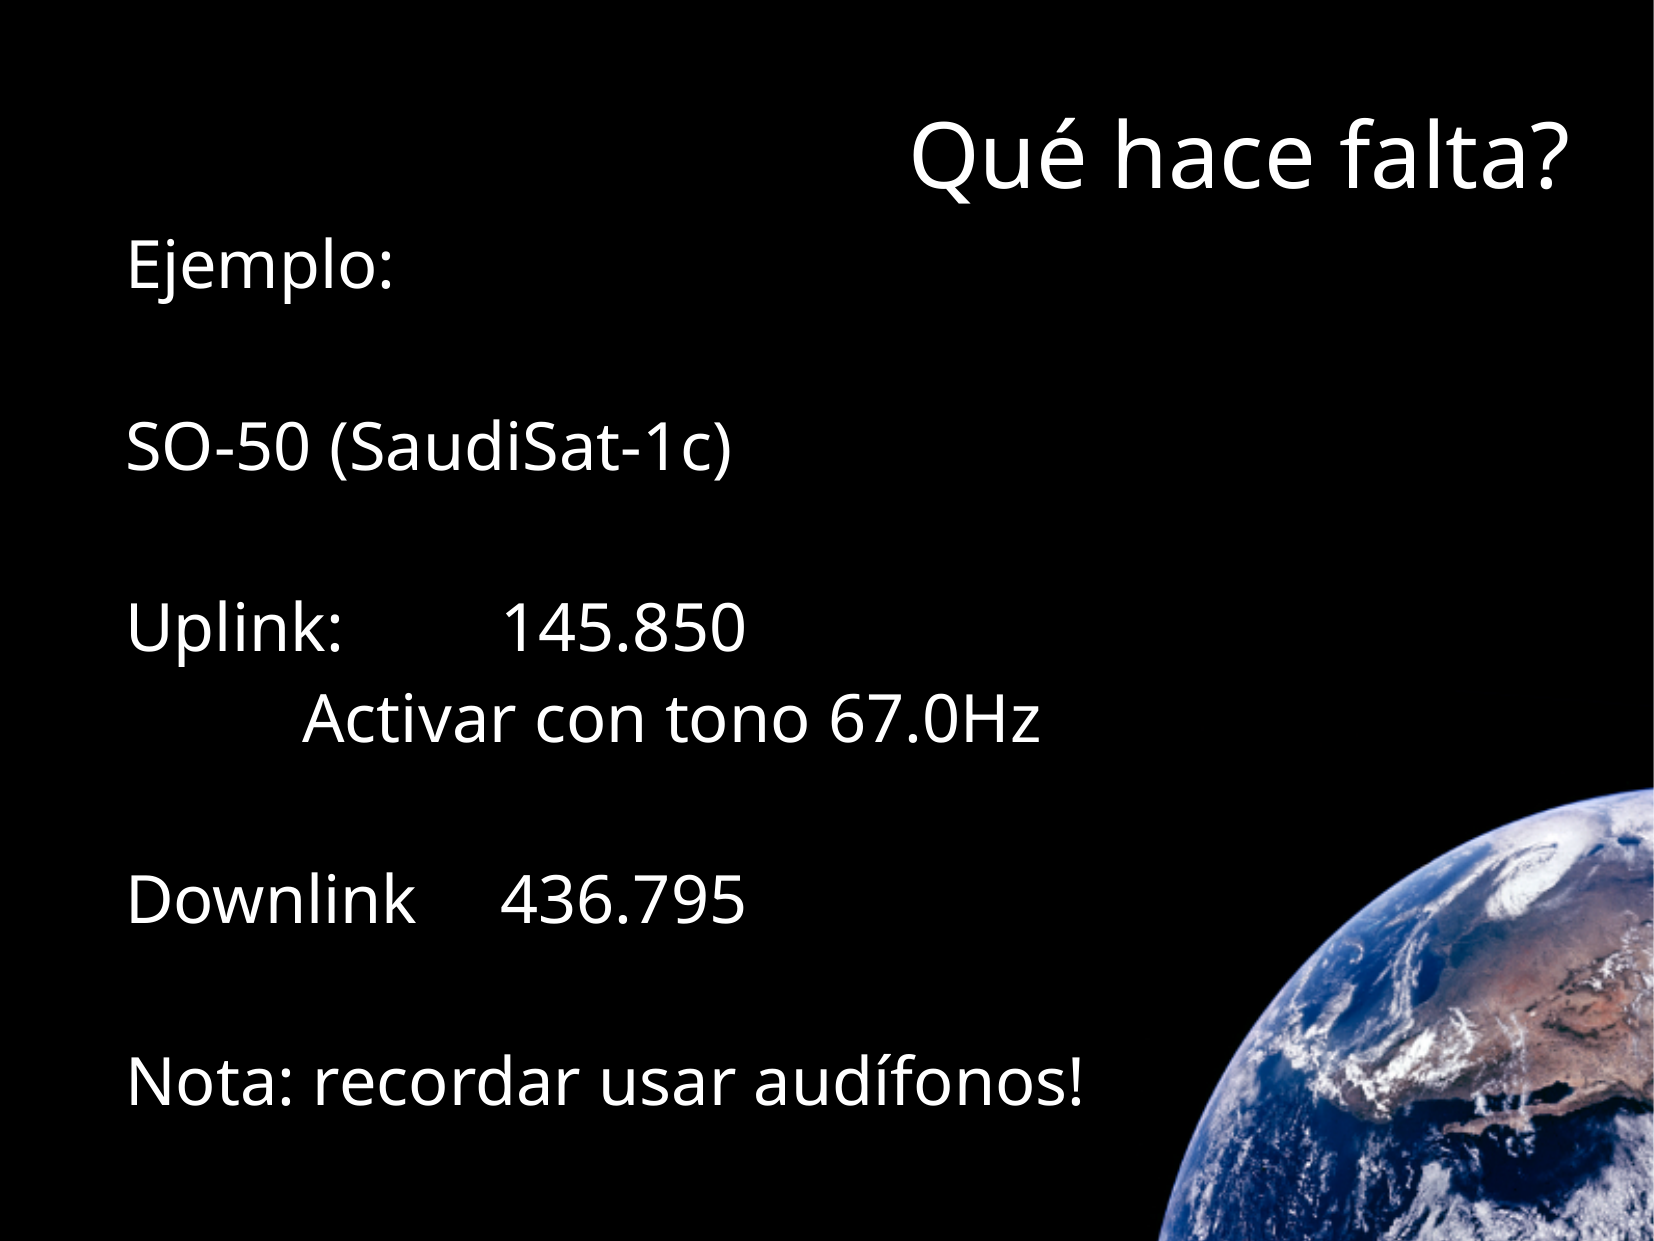

# Qué hace falta?
Ejemplo:
SO-50 (SaudiSat-1c)
Uplink: 		145.850
Activar con tono 67.0Hz
Downlink 	436.795
Nota: recordar usar audífonos!